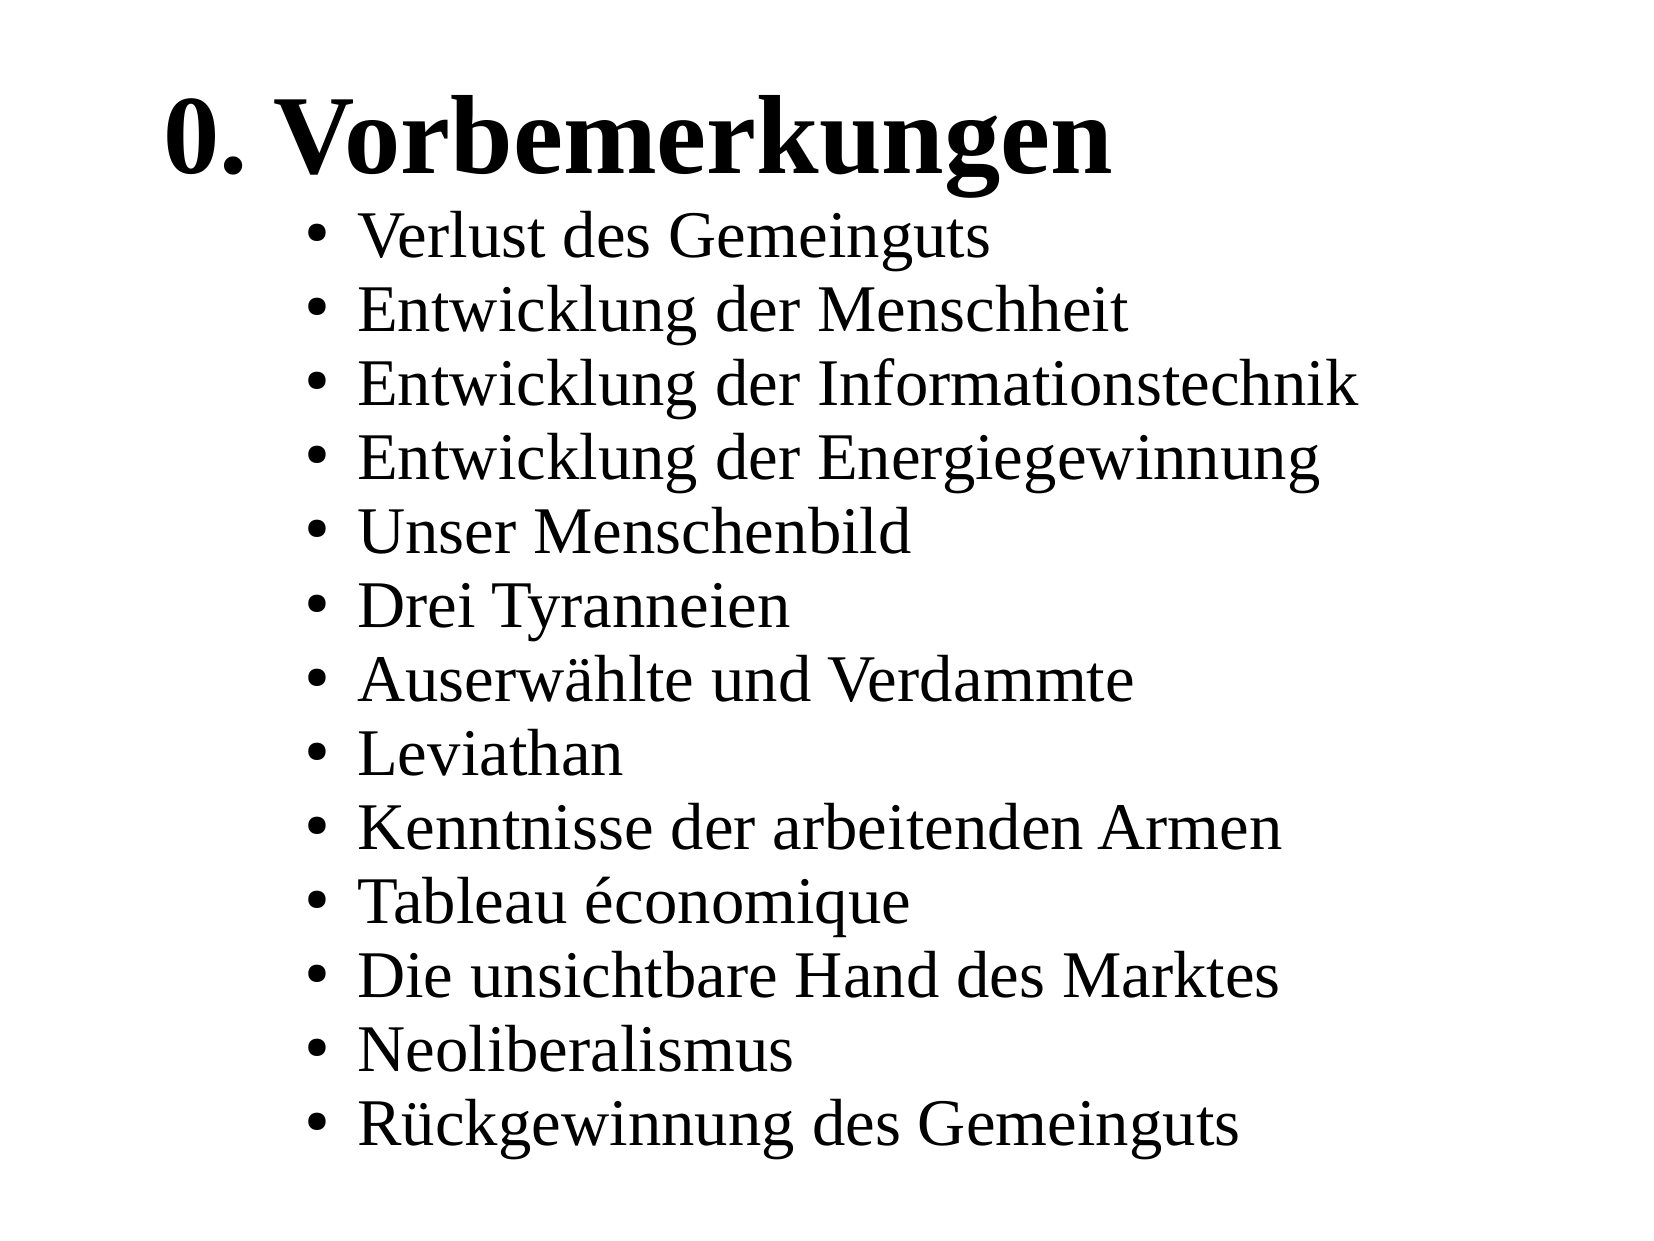

0. Vorbemerkungen
 Verlust des Gemeinguts
 Entwicklung der Menschheit
 Entwicklung der Informationstechnik
 Entwicklung der Energiegewinnung
 Unser Menschenbild
 Drei Tyranneien
 Auserwählte und Verdammte
 Leviathan
 Kenntnisse der arbeitenden Armen
 Tableau économique
 Die unsichtbare Hand des Marktes
 Neoliberalismus
 Rückgewinnung des Gemeinguts